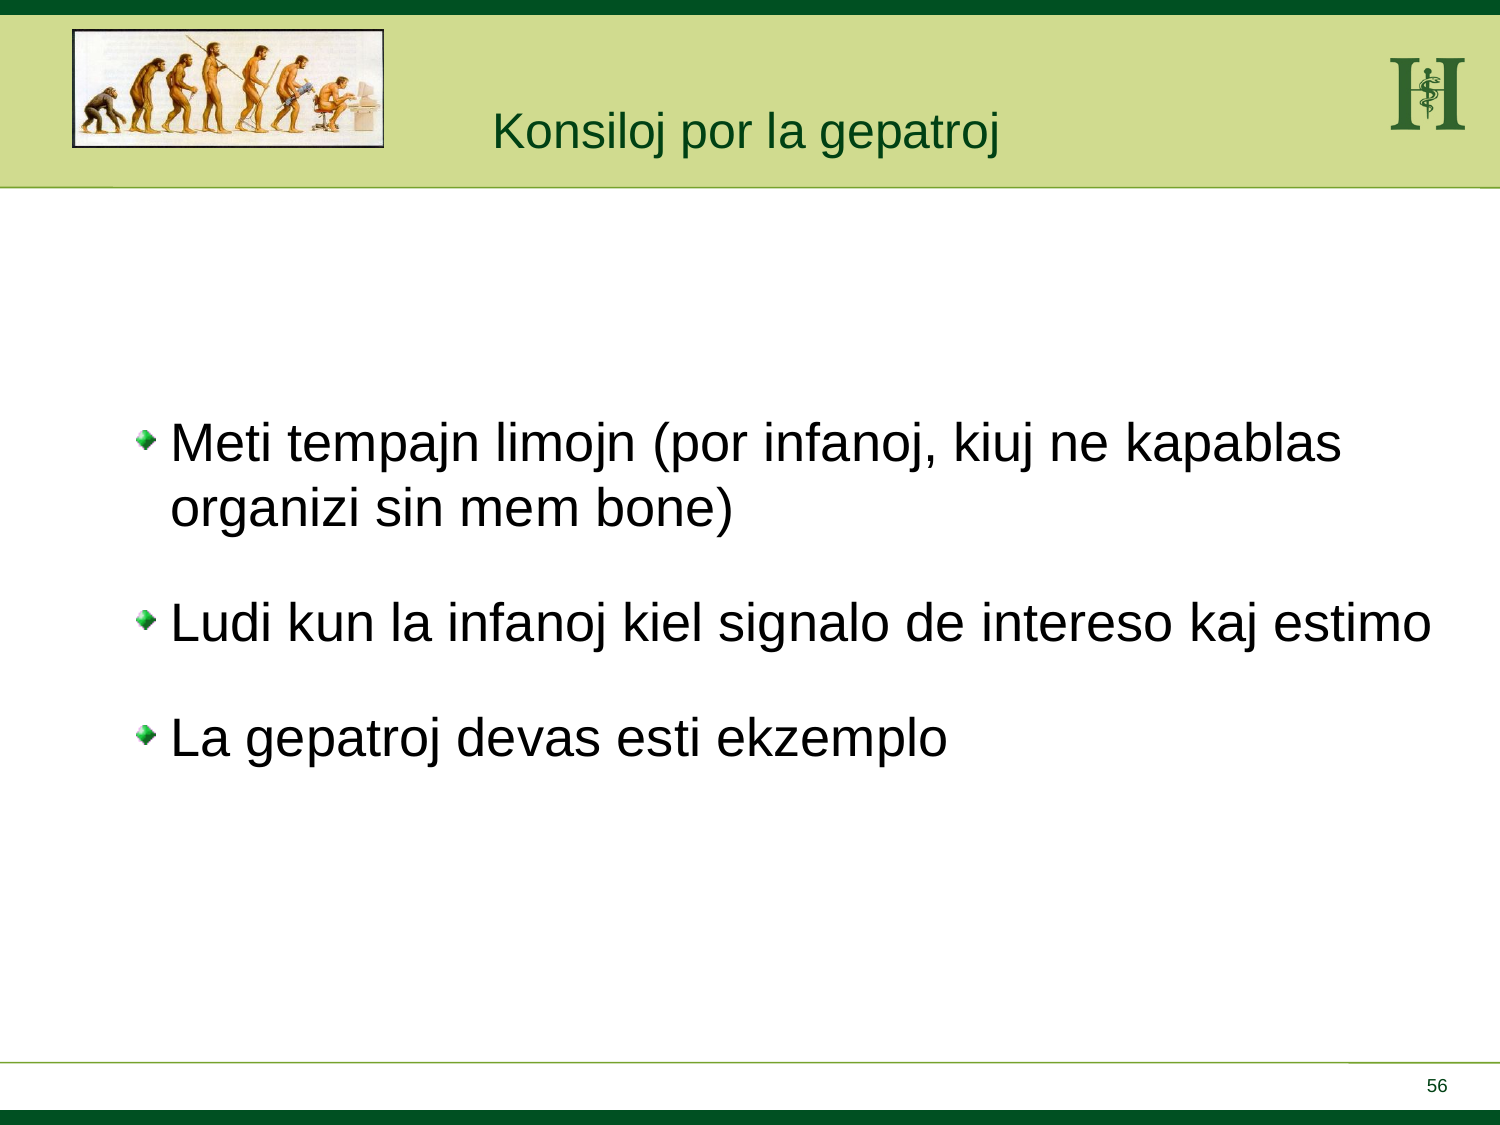

# Konsiloj por la gepatroj
Meti tempajn limojn (por infanoj, kiuj ne kapablas organizi sin mem bone)
Ludi kun la infanoj kiel signalo de intereso kaj estimo
La gepatroj devas esti ekzemplo